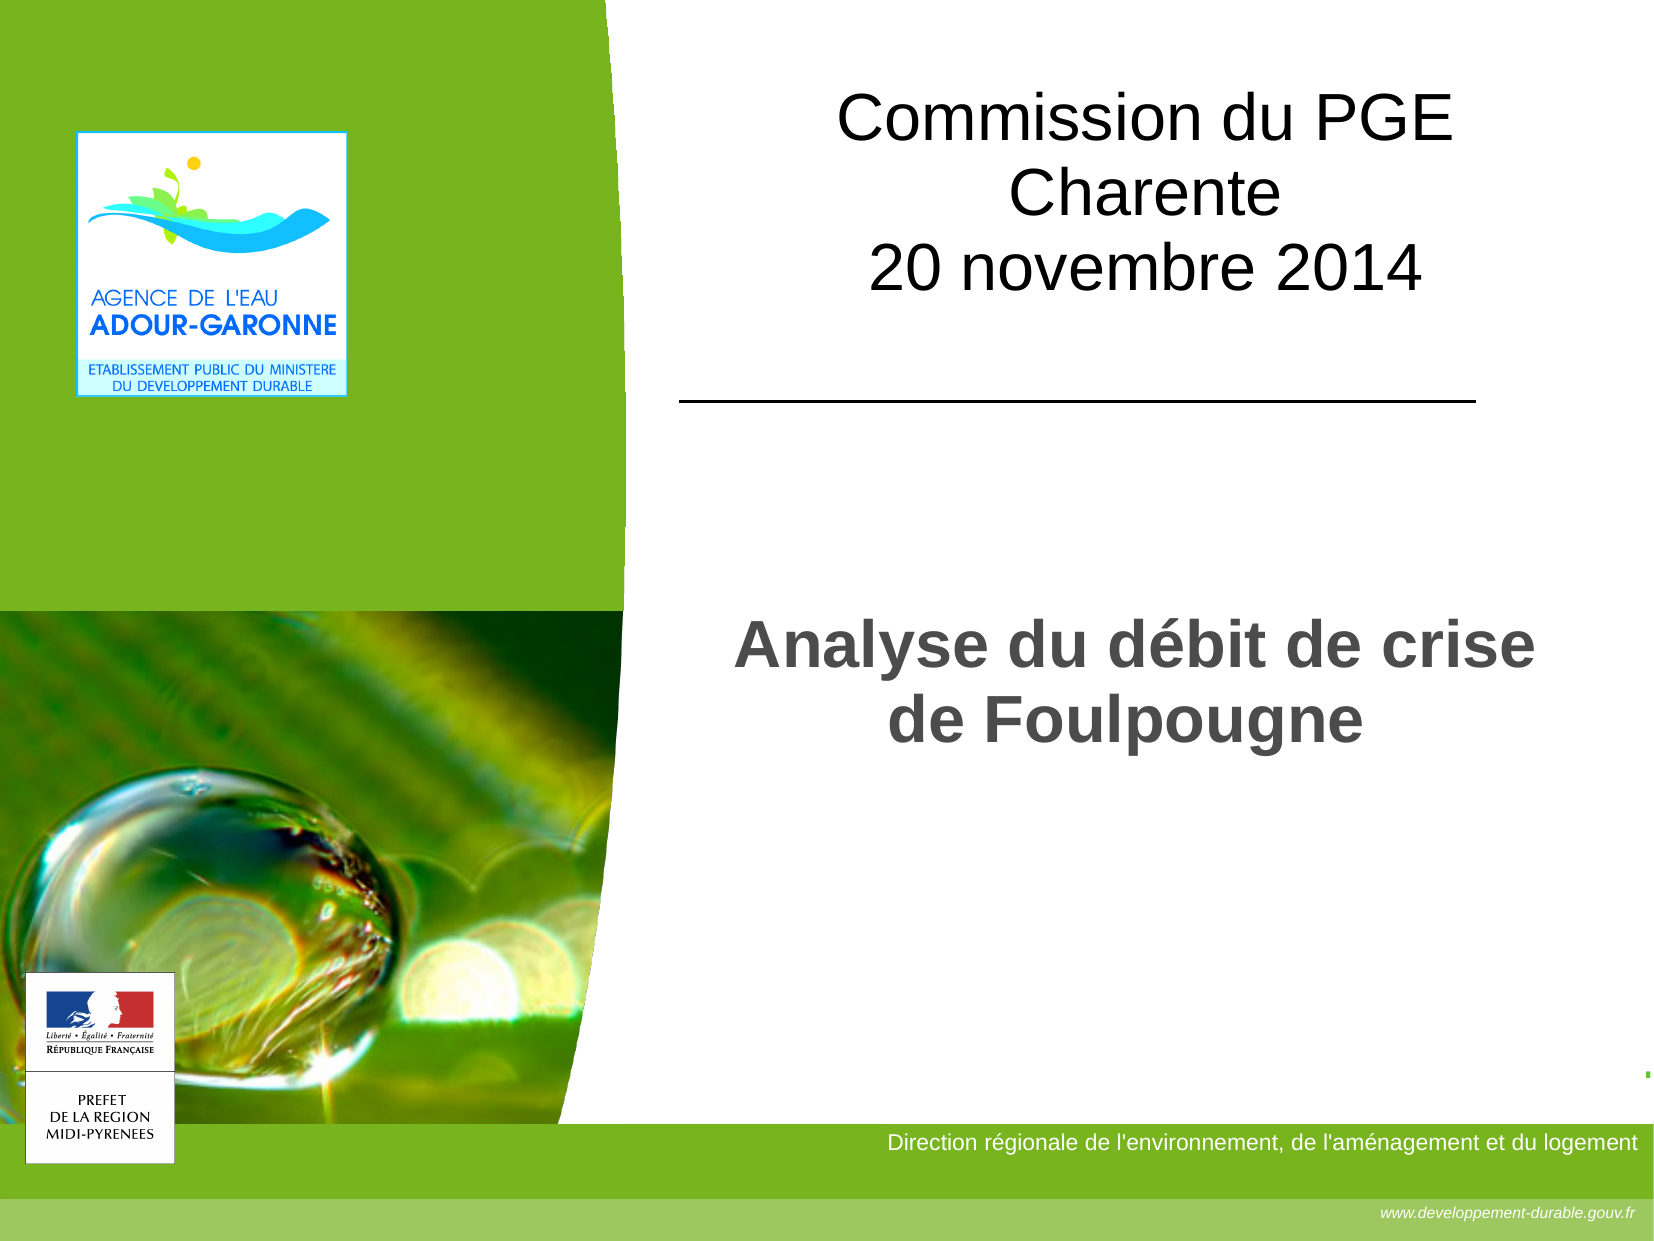

# Analyse du débit de crise de Foulpougne
Commission du PGE
Charente
20 novembre 2014